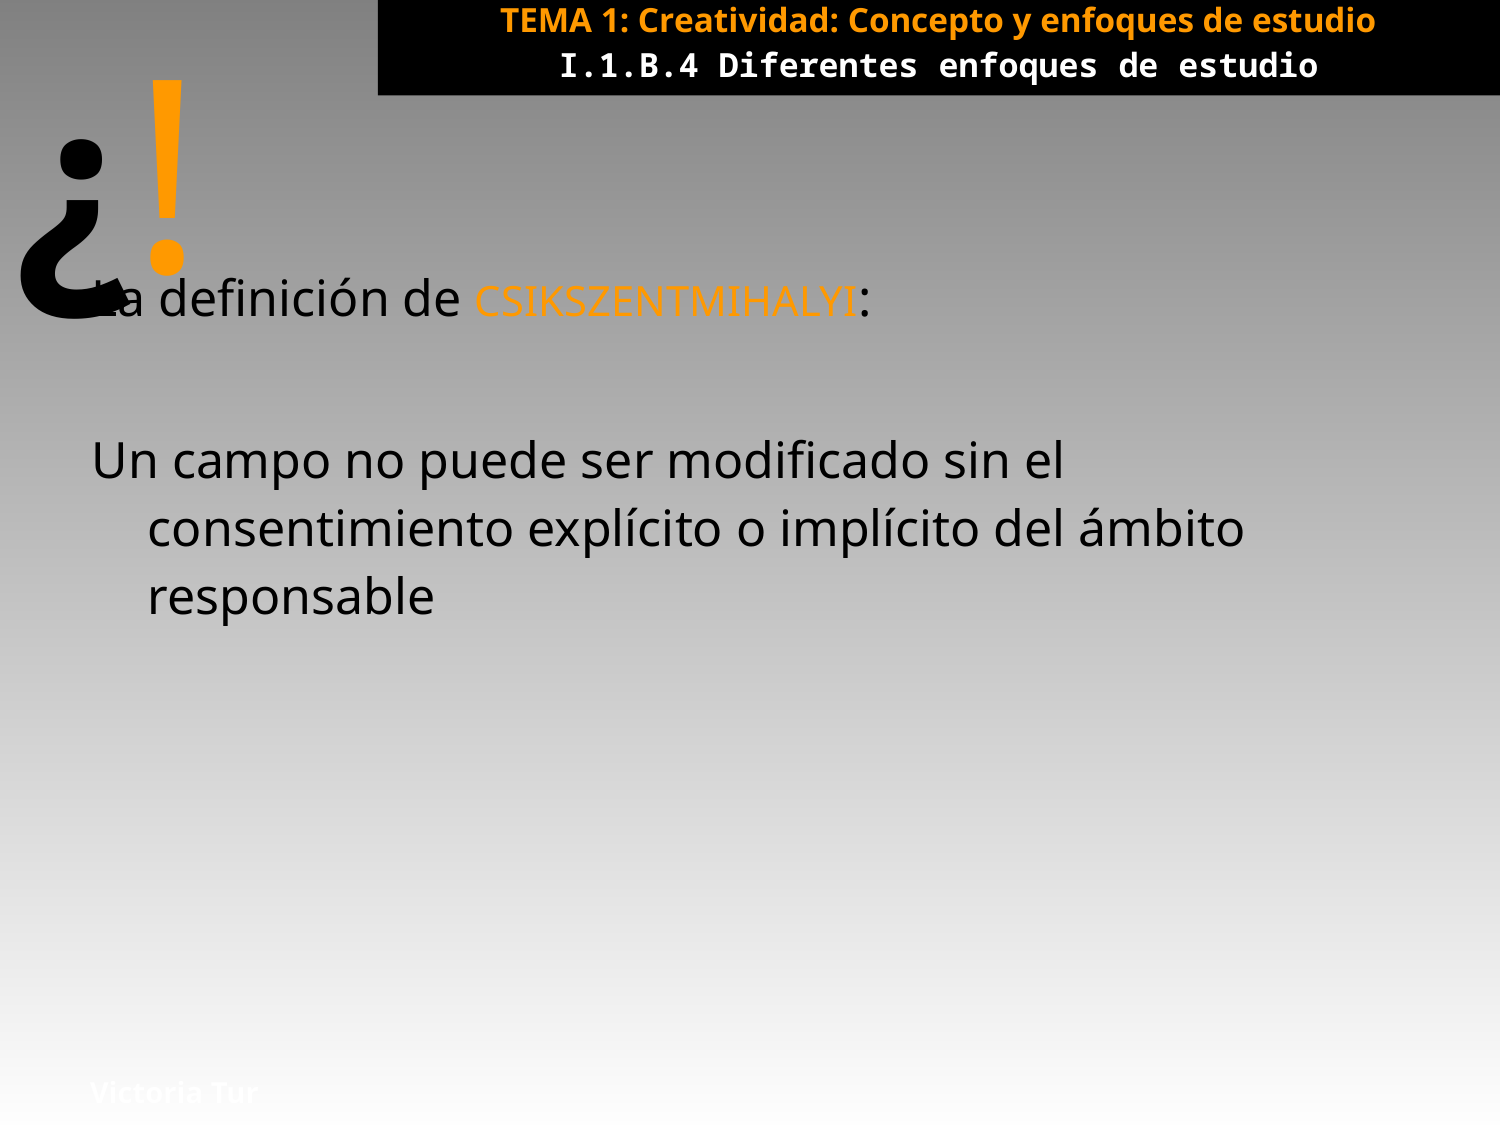

TEMA 1: Creatividad: Concepto y enfoques de estudio
I.1.B.4 Diferentes enfoques de estudio
# La definición de CSIKSZENTMIHALYI:
Un campo no puede ser modificado sin el consentimiento explícito o implícito del ámbito responsable